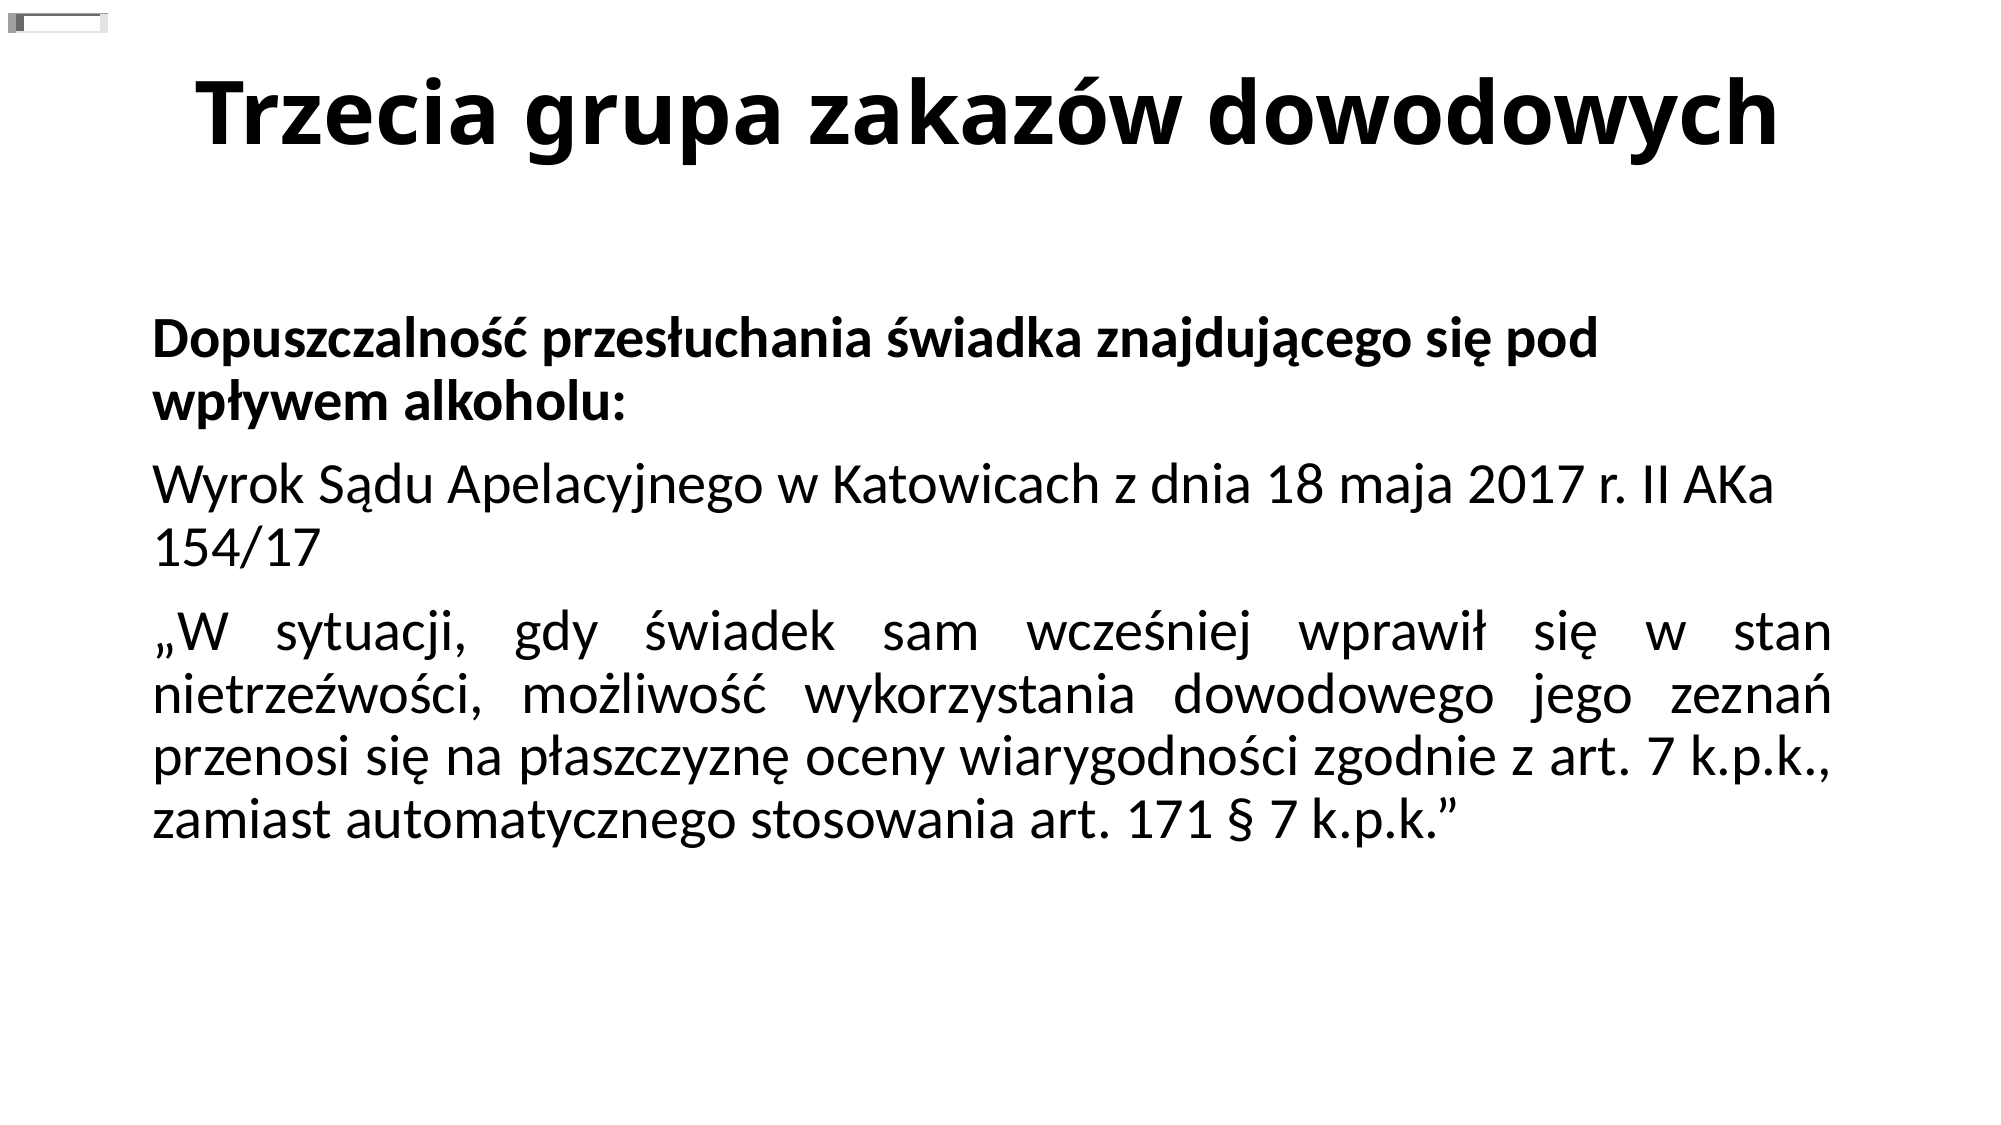

# Trzecia grupa zakazów dowodowych
Dopuszczalność przesłuchania świadka znajdującego się pod wpływem alkoholu:
Wyrok Sądu Apelacyjnego w Katowicach z dnia 18 maja 2017 r. II AKa 154/17
„W sytuacji, gdy świadek sam wcześniej wprawił się w stan nietrzeźwości, możliwość wykorzystania dowodowego jego zeznań przenosi się na płaszczyznę oceny wiarygodności zgodnie z art. 7 k.p.k., zamiast automatycznego stosowania art. 171 § 7 k.p.k.”